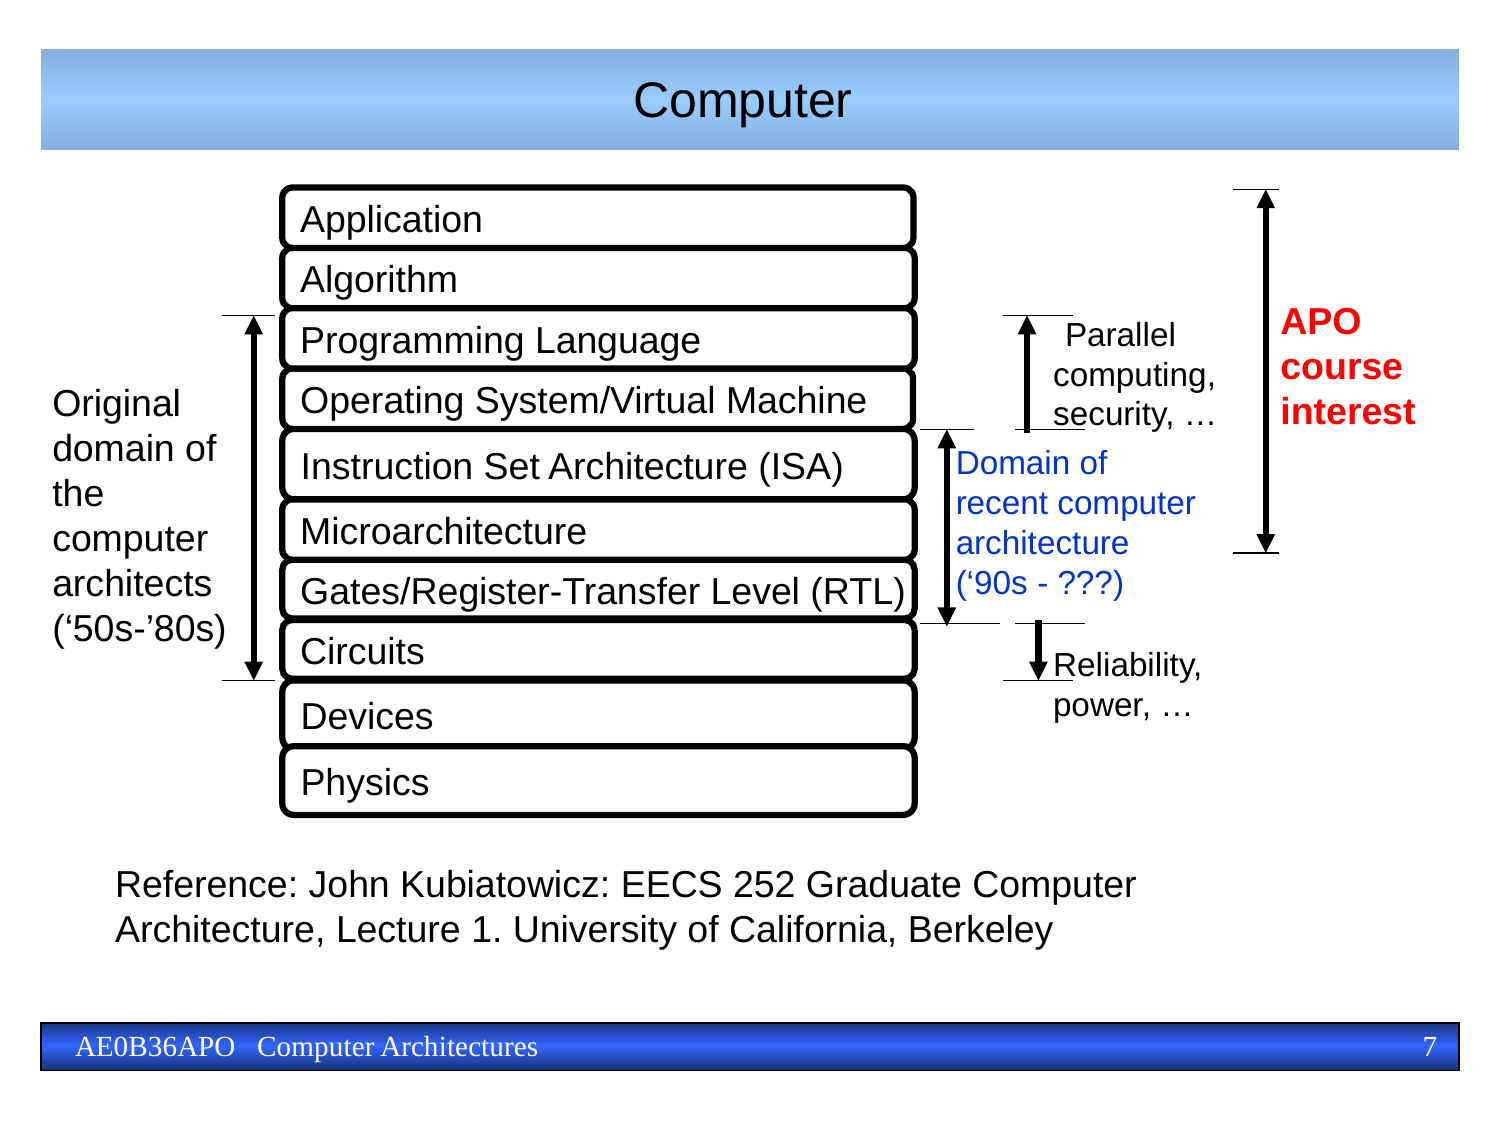

# Computer
Application
Algorithm
APO course interest
Parallel computing, security, …
Reliability, power, …
Programming Language
Original domain of the computer architects
(‘50s-’80s)
Operating System/Virtual Machine
Instruction Set Architecture (ISA)
Domain of recent computer architecture
(‘90s - ???)
Microarchitecture
Gates/Register-Transfer Level (RTL)
Circuits
Devices
Physics
Reference: John Kubiatowicz: EECS 252 Graduate Computer Architecture, Lecture 1. University of California, Berkeley
AE0B36APO Computer Architectures
7